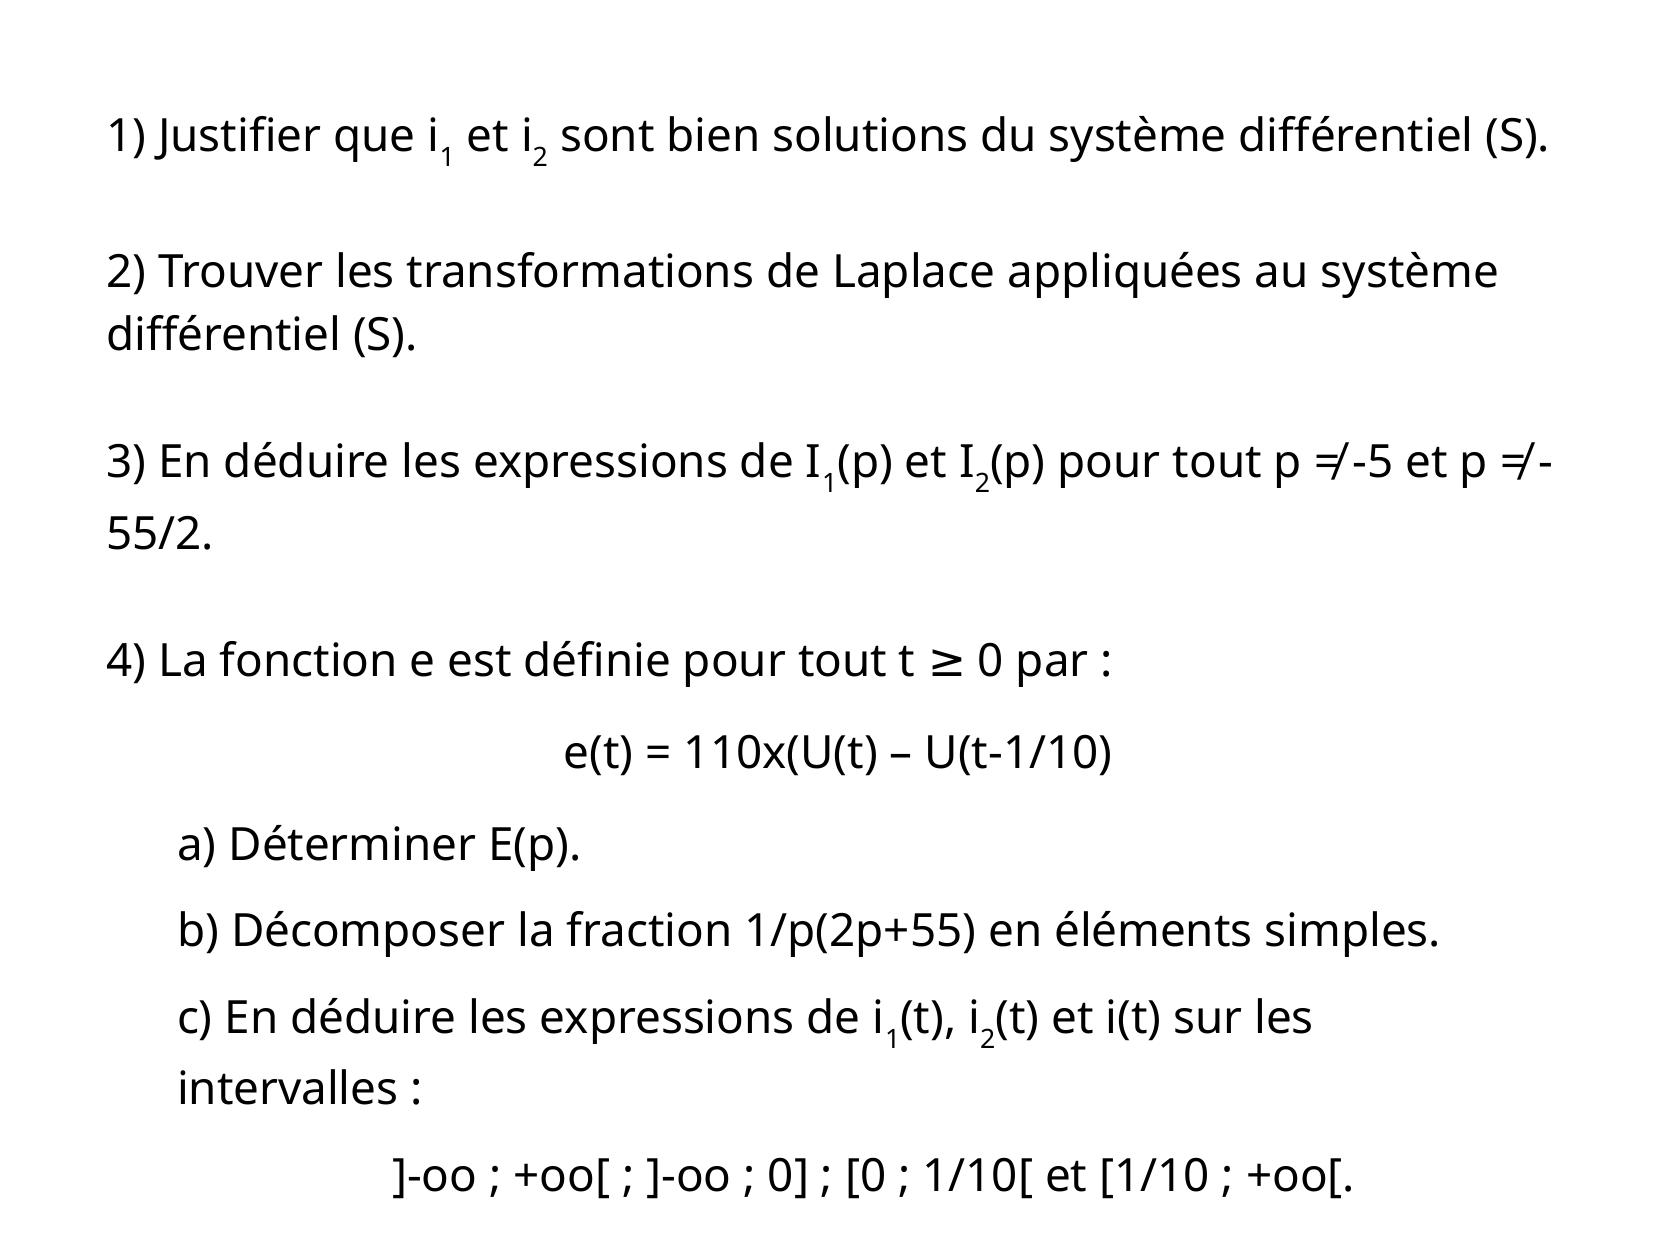

# 1) Justifier que i1 et i2 sont bien solutions du système différentiel (S).
2) Trouver les transformations de Laplace appliquées au système différentiel (S).
3) En déduire les expressions de I1(p) et I2(p) pour tout p ≠ -5 et p ≠ -55/2.
4) La fonction e est définie pour tout t ≥ 0 par :
e(t) = 110x(U(t) – U(t-1/10)
a) Déterminer E(p).
b) Décomposer la fraction 1/p(2p+55) en éléments simples.
c) En déduire les expressions de i1(t), i2(t) et i(t) sur les intervalles :
]-oo ; +oo[ ; ]-oo ; 0] ; [0 ; 1/10[ et [1/10 ; +oo[.